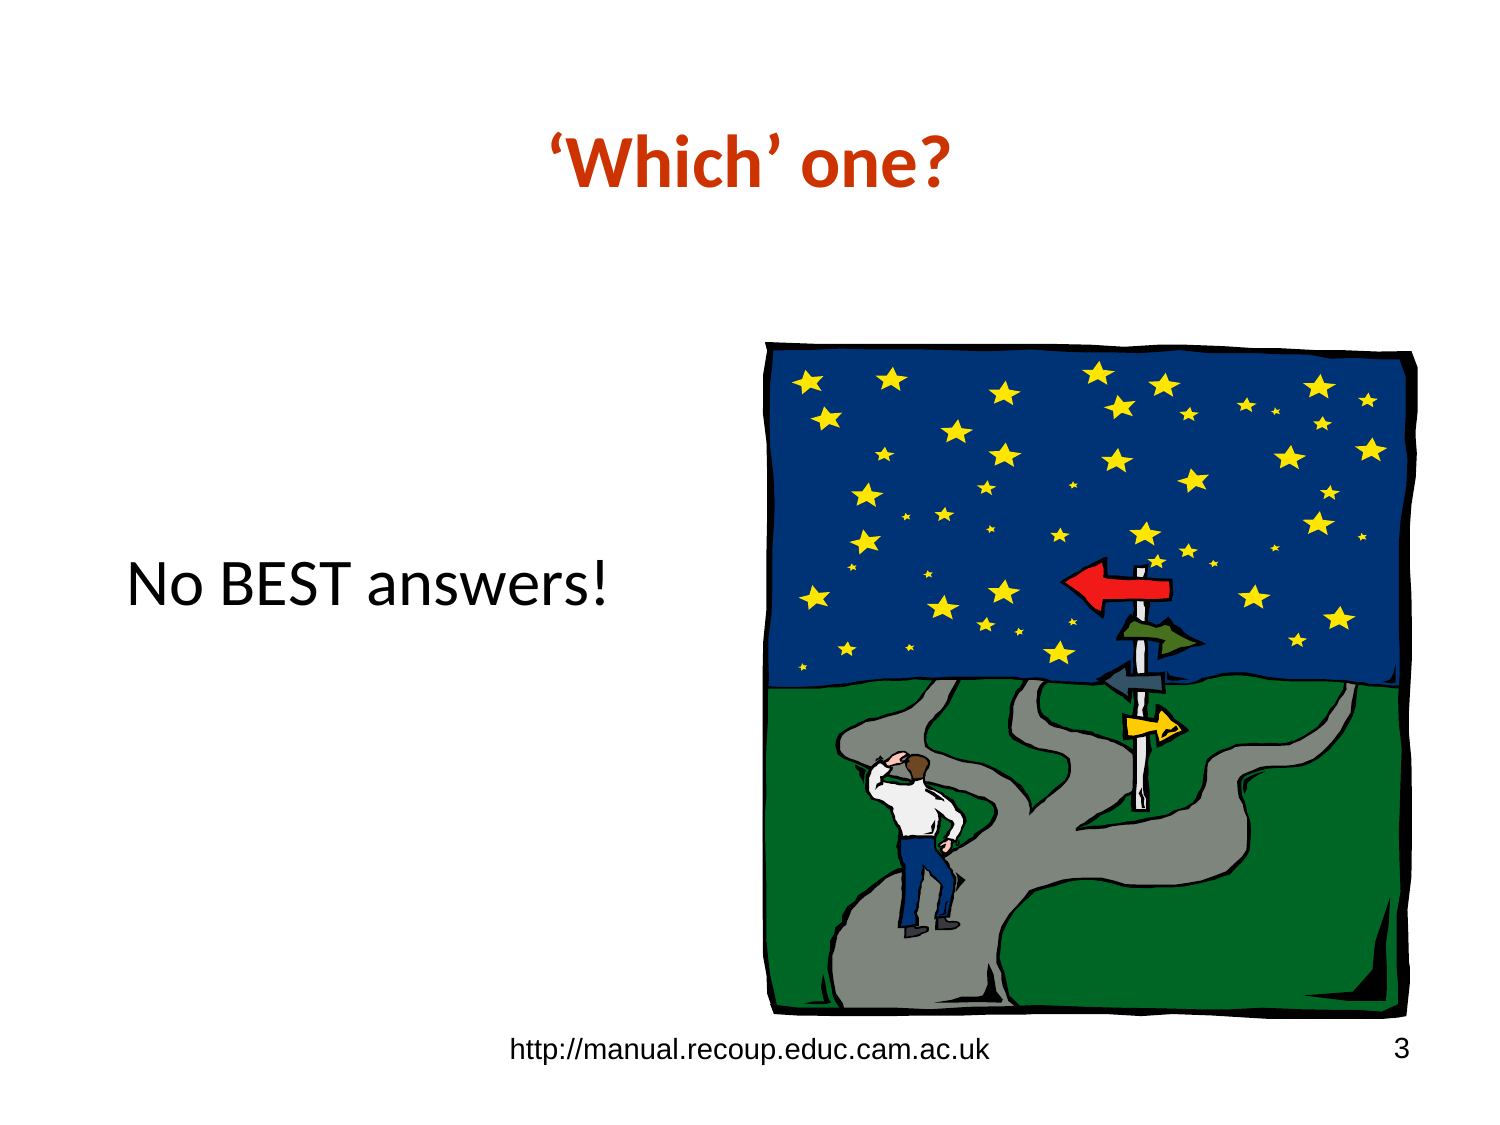

# ‘Which’ one?
 No BEST answers!
3
http://manual.recoup.educ.cam.ac.uk